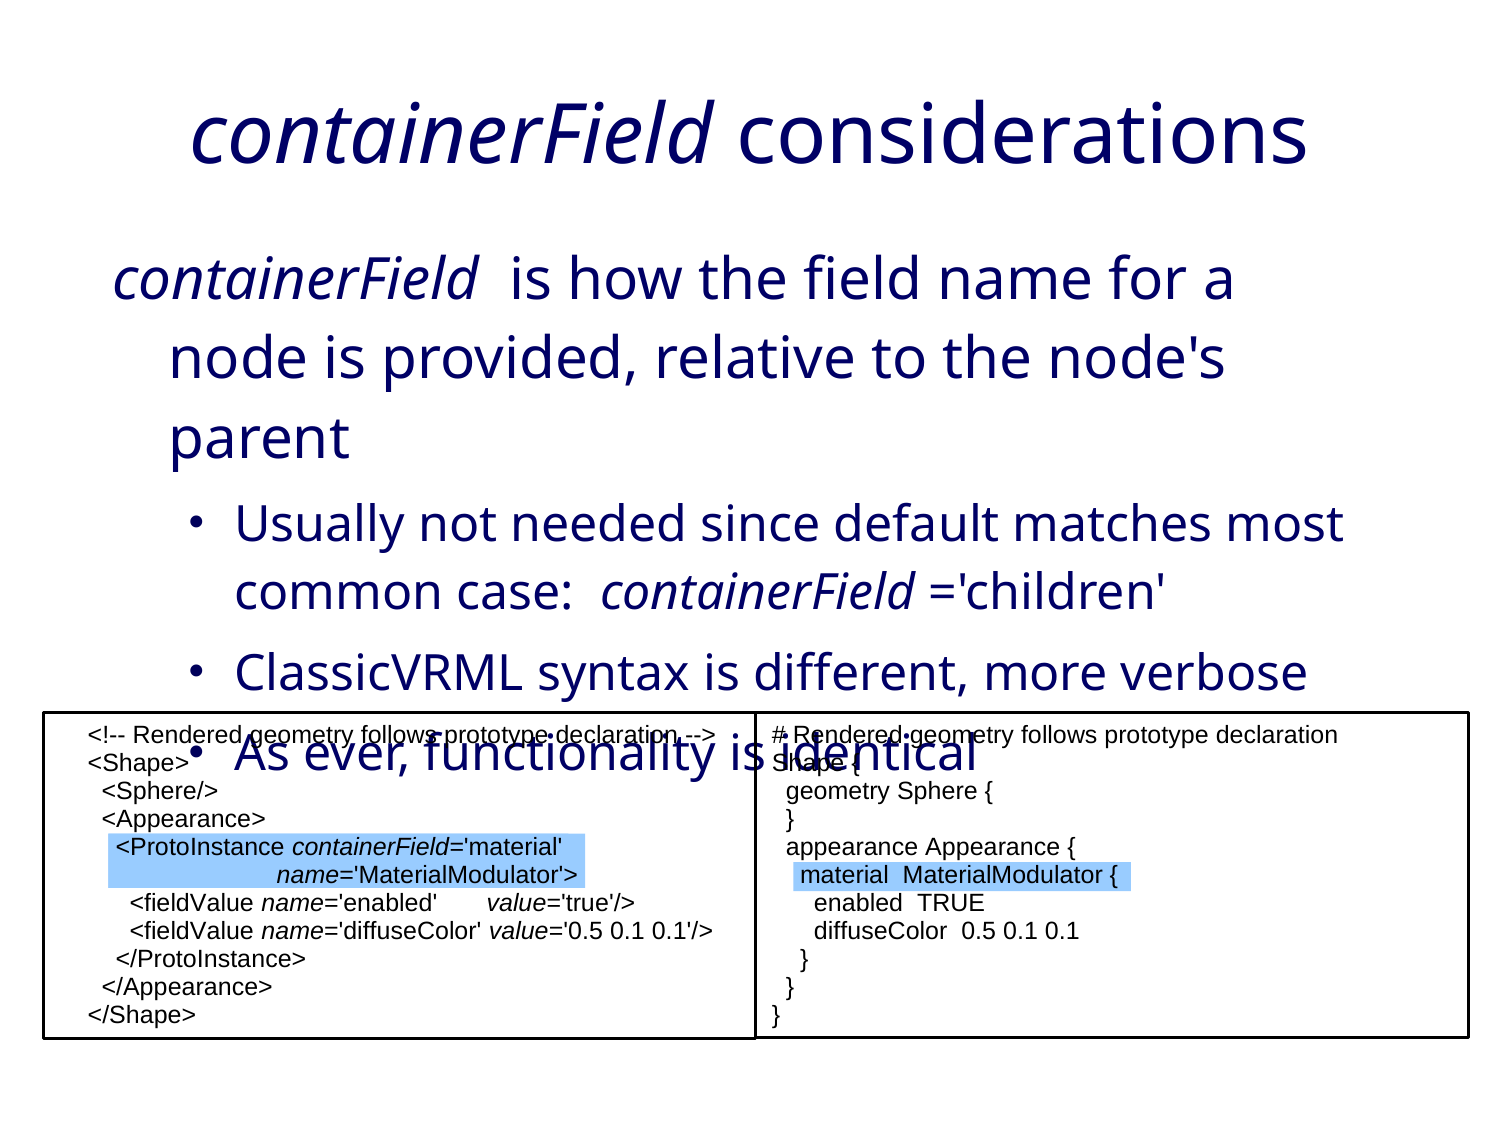

# containerField considerations
containerField  is how the field name for a node is provided, relative to the node's parent
Usually not needed since default matches most common case: containerField ='children'
ClassicVRML syntax is different, more verbose
As ever, functionality is identical
 <!-- Rendered geometry follows prototype declaration -->
 <Shape>
 <Sphere/>
 <Appearance>
 <ProtoInstance containerField='material'
 name='MaterialModulator'>
 <fieldValue name='enabled' value='true'/>
 <fieldValue name='diffuseColor' value='0.5 0.1 0.1'/>
 </ProtoInstance>
 </Appearance>
 </Shape>
# Rendered geometry follows prototype declaration
Shape {
 geometry Sphere {
 }
 appearance Appearance {
 material MaterialModulator {
 enabled TRUE
 diffuseColor 0.5 0.1 0.1
 }
 }
}